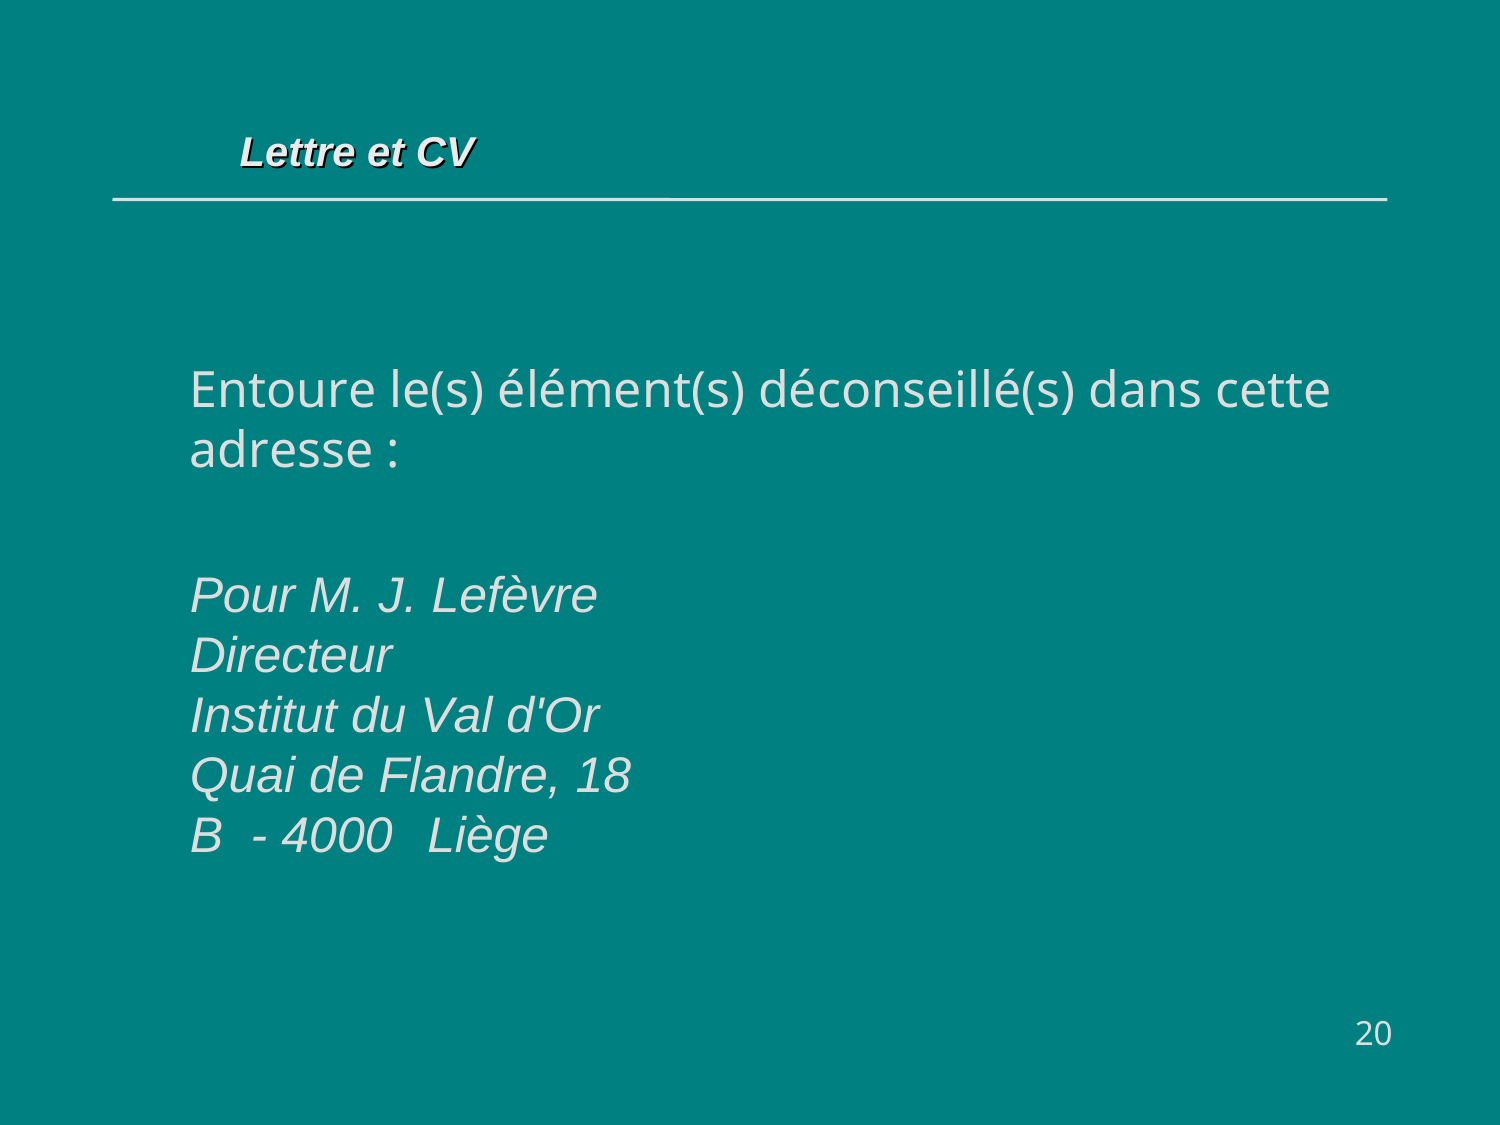

Lettre et CV
Entoure le(s) élément(s) déconseillé(s) dans cette adresse :
Pour M. J. Lefèvre
Directeur
Institut du Val d'Or
Quai de Flandre, 18
B - 4000	Liège
20